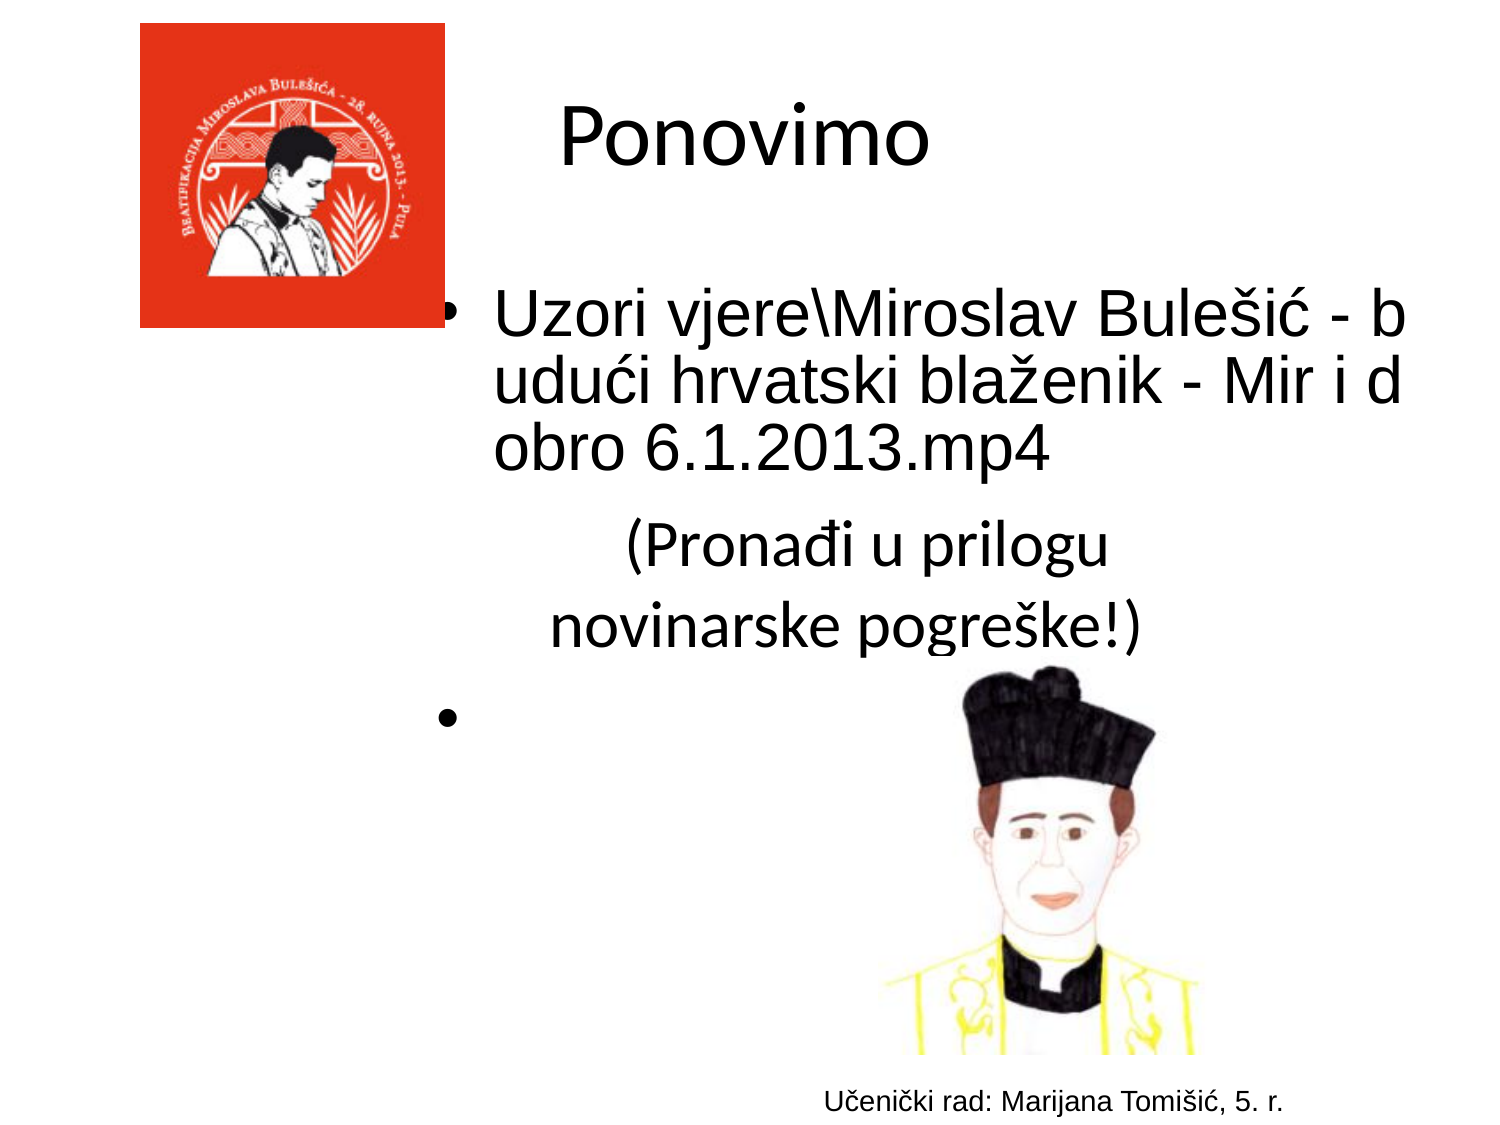

# Ponovimo
Uzori vjere\Miroslav Bulešić - budući hrvatski blaženik - Mir i dobro 6.1.2013.mp4
	(Pronađi u prilogu novinarske pogreške!)
Učenički rad: Marijana Tomišić, 5. r.